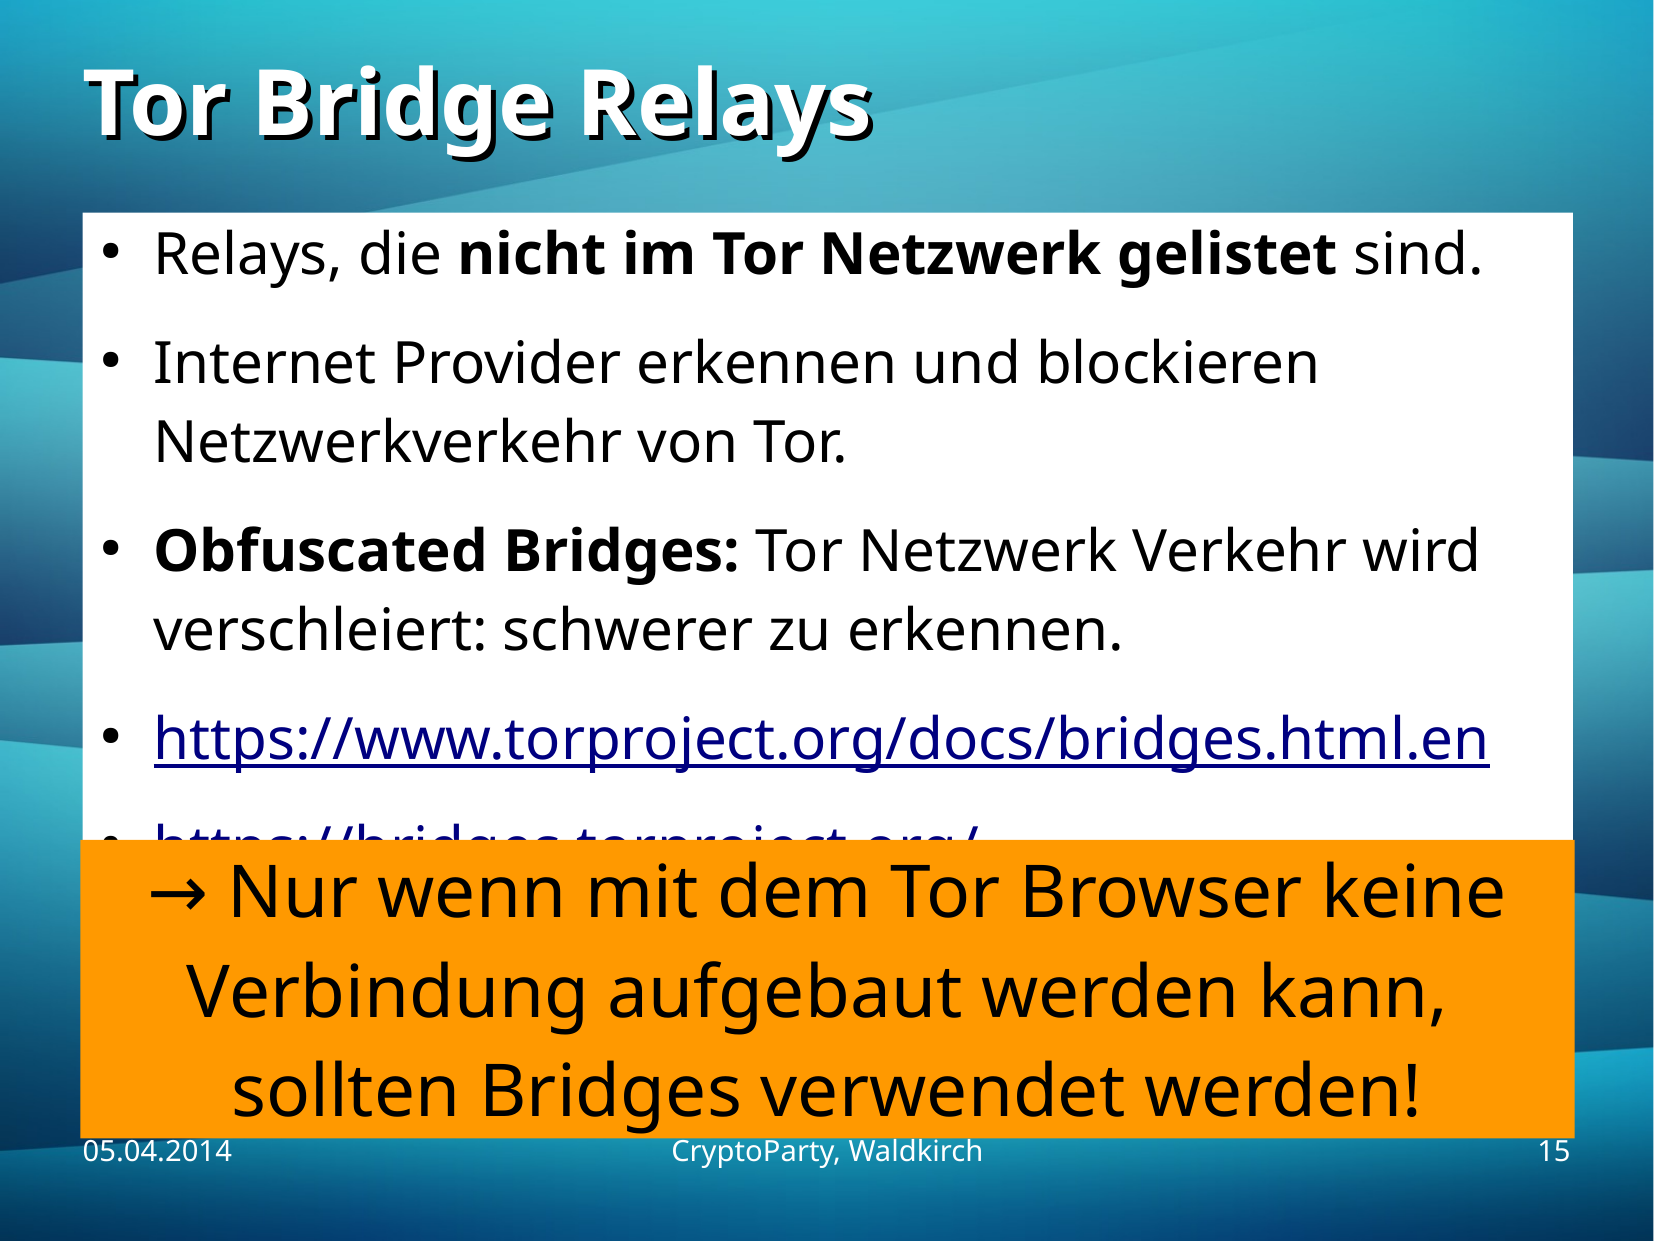

# Tor Bridge Relays
Relays, die nicht im Tor Netzwerk gelistet sind.
Internet Provider erkennen und blockieren Netzwerkverkehr von Tor.
Obfuscated Bridges: Tor Netzwerk Verkehr wird verschleiert: schwerer zu erkennen.
https://www.torproject.org/docs/bridges.html.en
https://bridges.torproject.org/
→ Nur wenn mit dem Tor Browser keine Verbindung aufgebaut werden kann, sollten Bridges verwendet werden!
05.04.2014
CryptoParty, Waldkirch
15